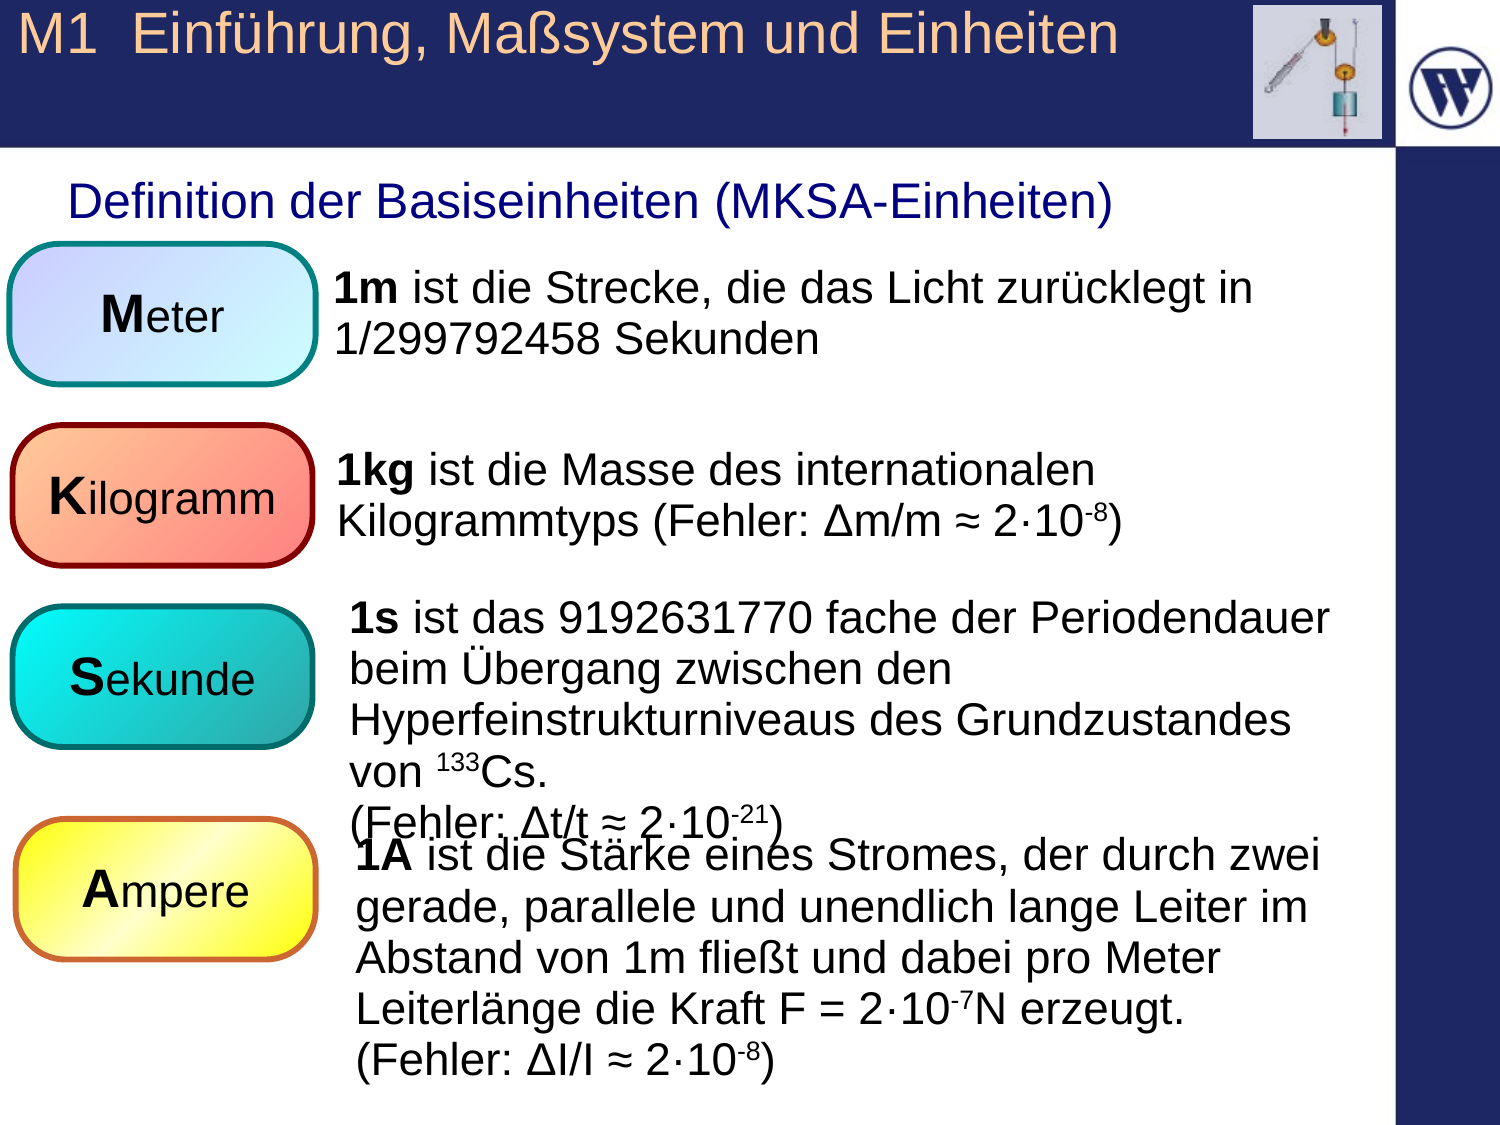

Definition der Basiseinheiten (MKSA-Einheiten)
Meter
1m ist die Strecke, die das Licht zurücklegt in 1/299792458 Sekunden
Kilogramm
1kg ist die Masse des internationalen Kilogrammtyps (Fehler: Δm/m ≈ 2·10-8)
1s ist das 9192631770 fache der Periodendauer beim Übergang zwischen den Hyperfeinstrukturniveaus des Grundzustandes von 133Cs.
(Fehler: Δt/t ≈ 2·10-21)
Sekunde
Ampere
1A ist die Stärke eines Stromes, der durch zwei gerade, parallele und unendlich lange Leiter im Abstand von 1m fließt und dabei pro Meter Leiterlänge die Kraft F = 2·10-7N erzeugt.
(Fehler: ΔI/I ≈ 2·10-8)
9